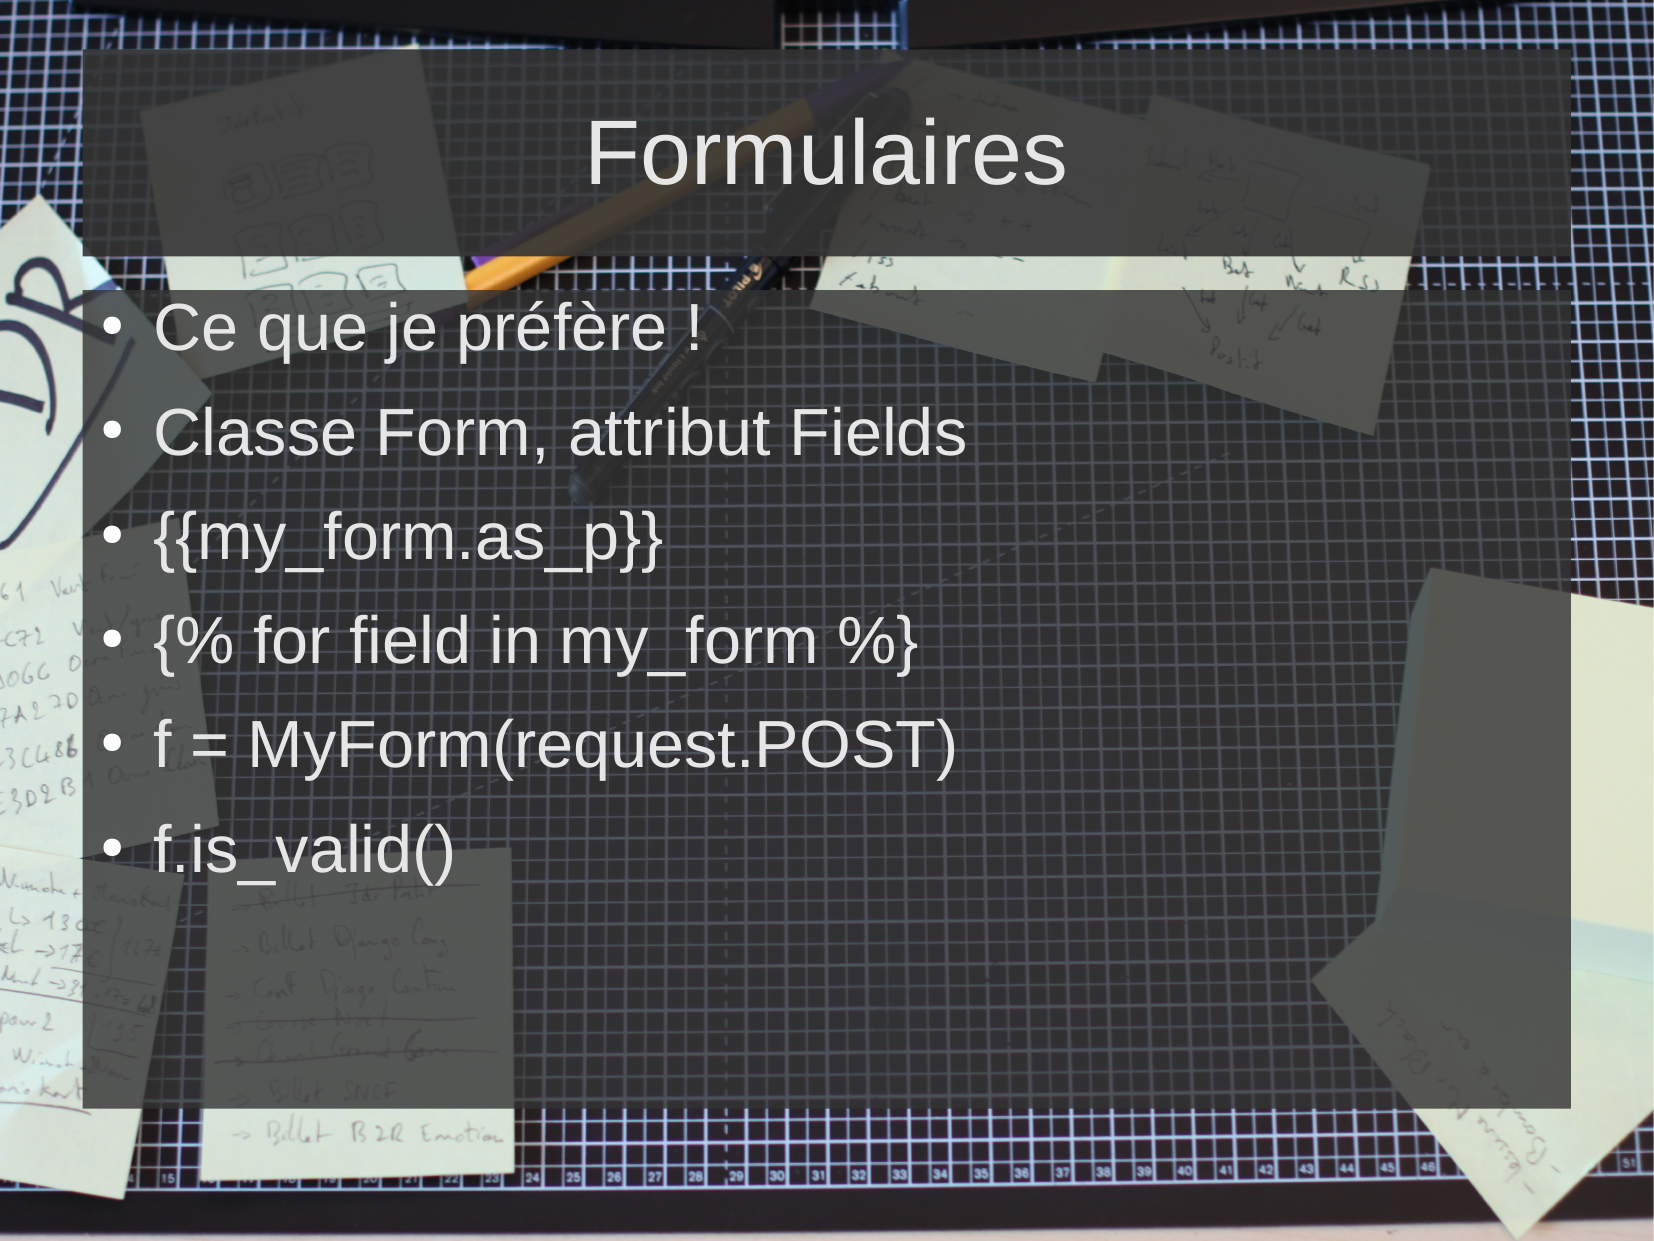

# Formulaires
Ce que je préfère !
Classe Form, attribut Fields
{{my_form.as_p}}
{% for field in my_form %}
f = MyForm(request.POST)
f.is_valid()